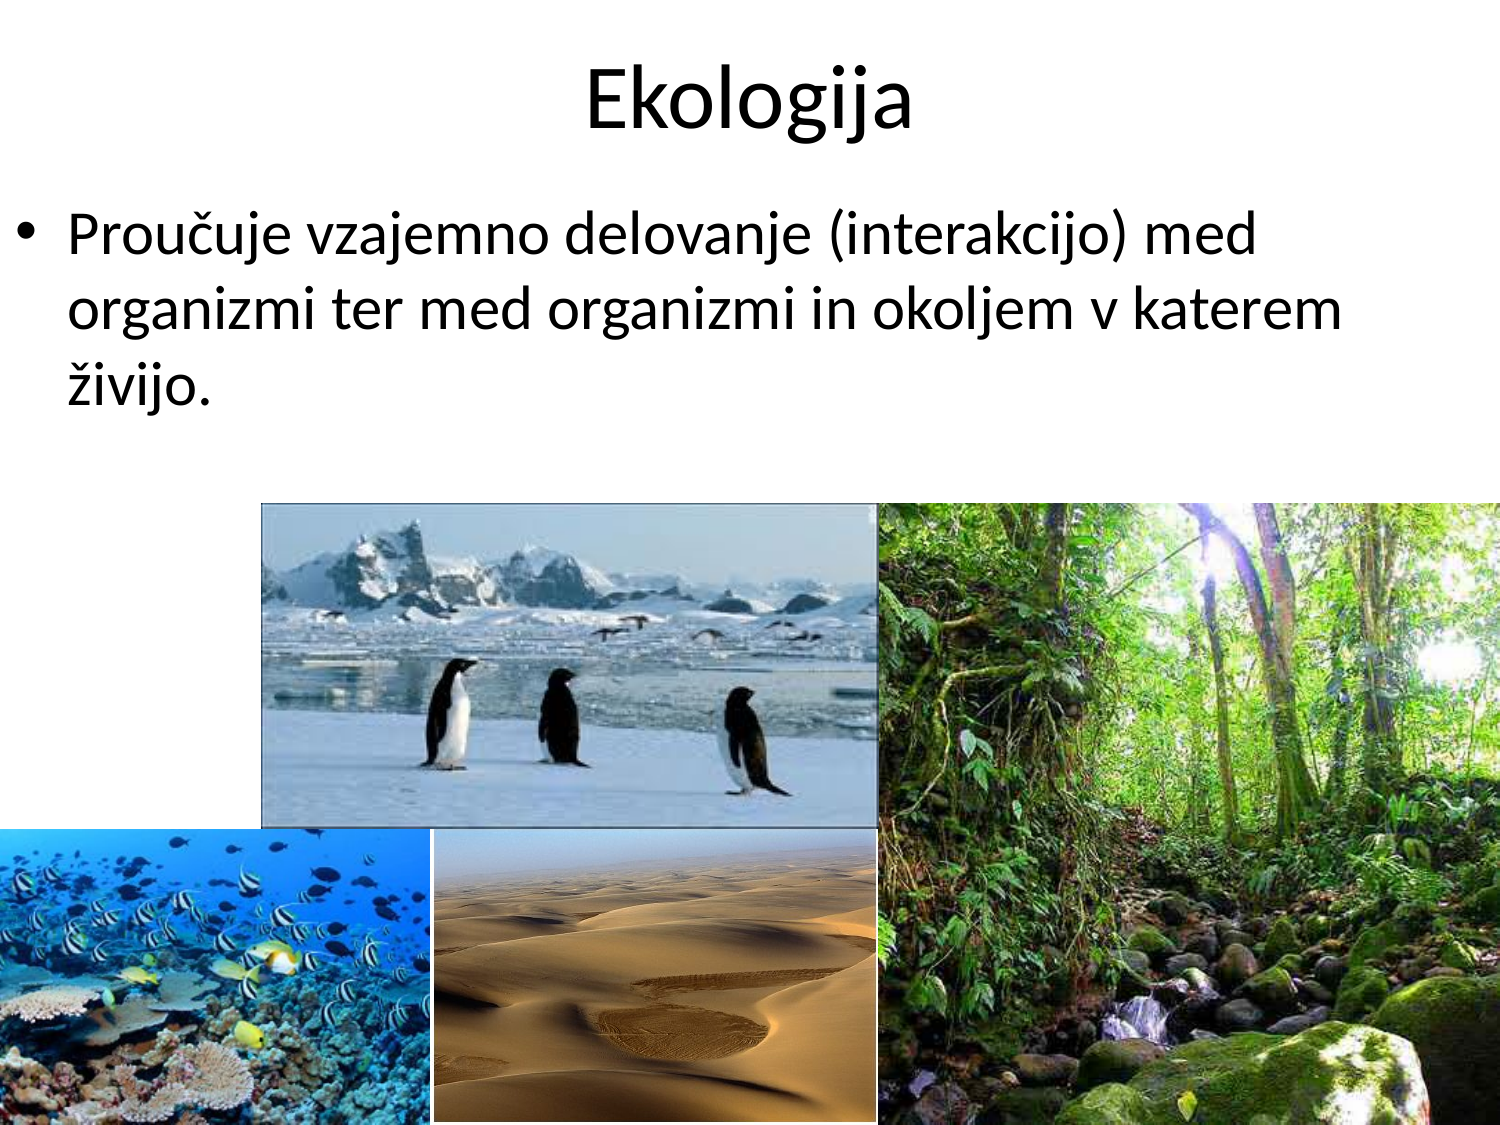

# Ekologija
Proučuje vzajemno delovanje (interakcijo) med organizmi ter med organizmi in okoljem v katerem živijo.